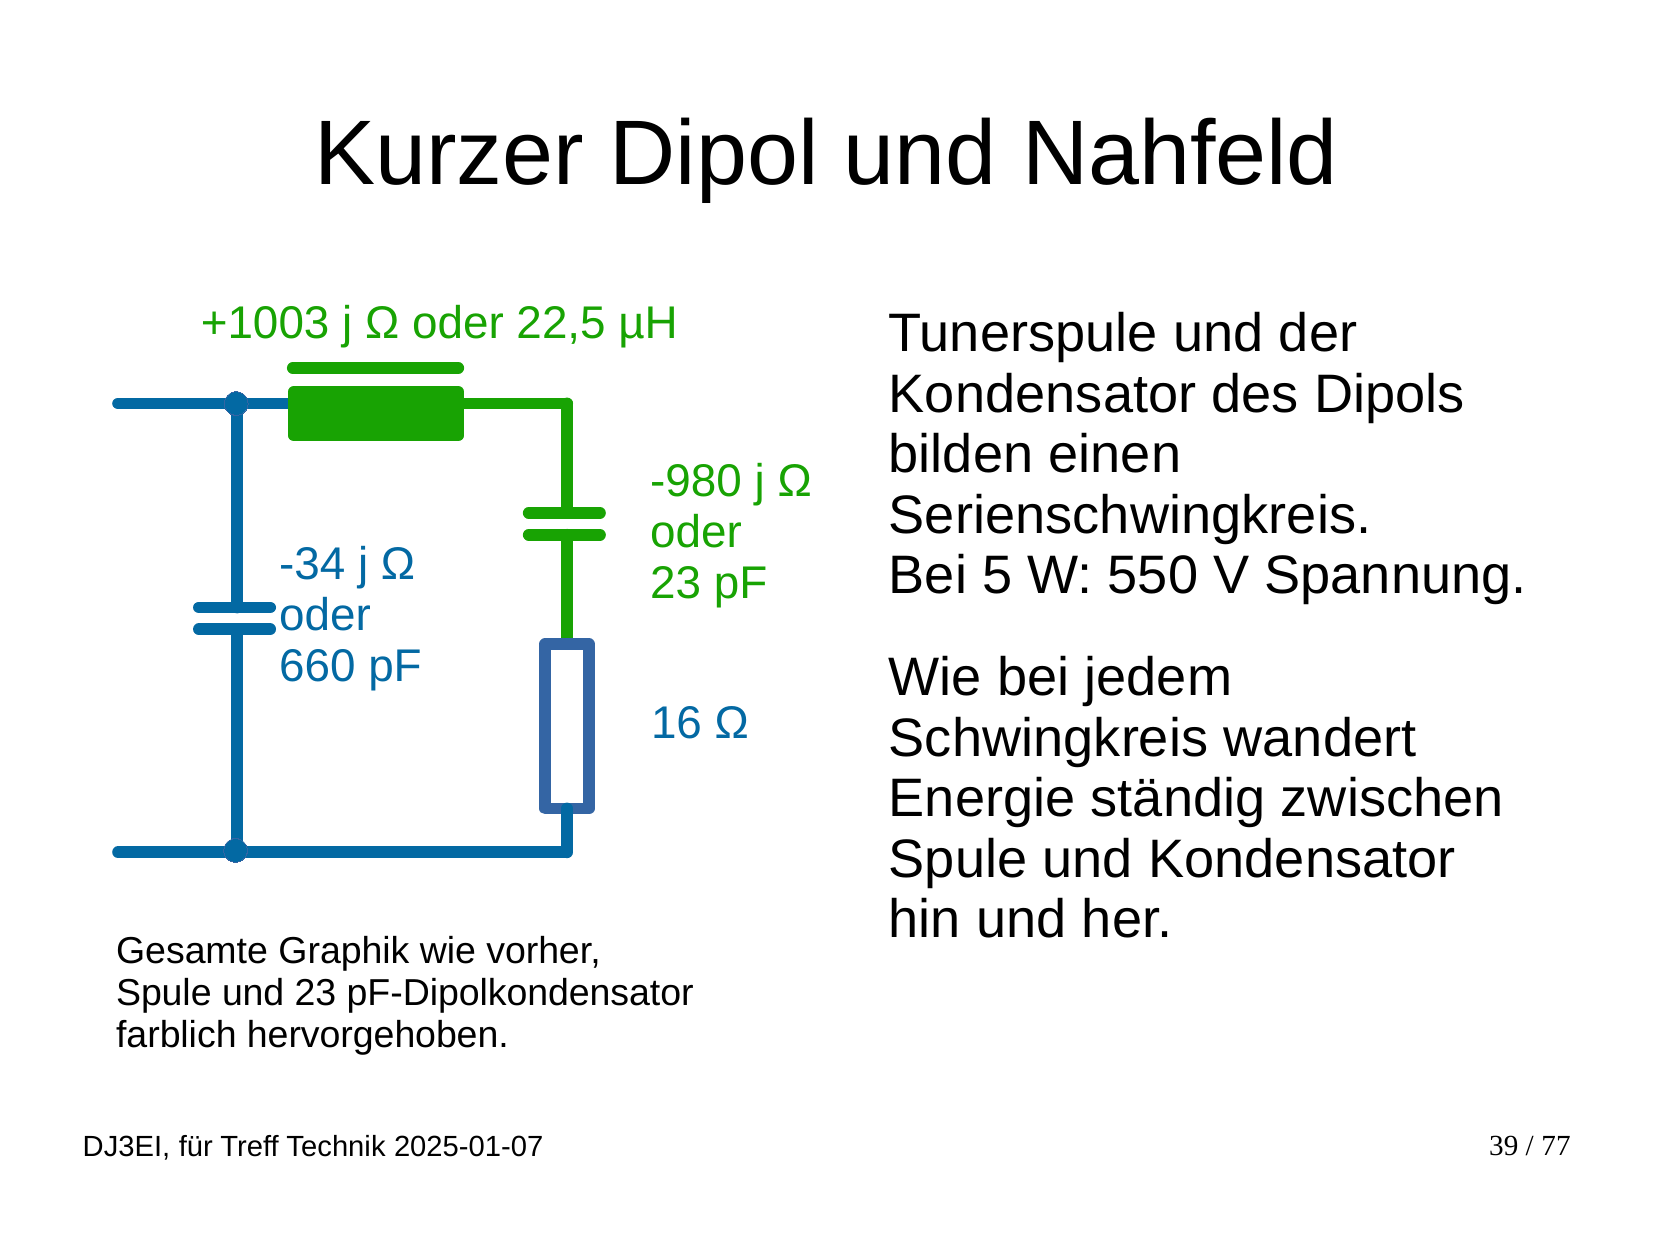

# Kurzer Dipol und Nahfeld
+1003 j Ω oder 22,5 µH
Tunerspule und der Kondensator des Dipols bilden einen Serienschwingkreis.
Bei 5 W: 550 V Spannung.
Wie bei jedem Schwingkreis wandert Energie ständig zwischen Spule und Kondensator
hin und her.
-980 j Ω
oder
23 pF
-34 j Ω
oder
660 pF
16 Ω
Gesamte Graphik wie vorher,
Spule und 23 pF-Dipolkondensator
farblich hervorgehoben.
39